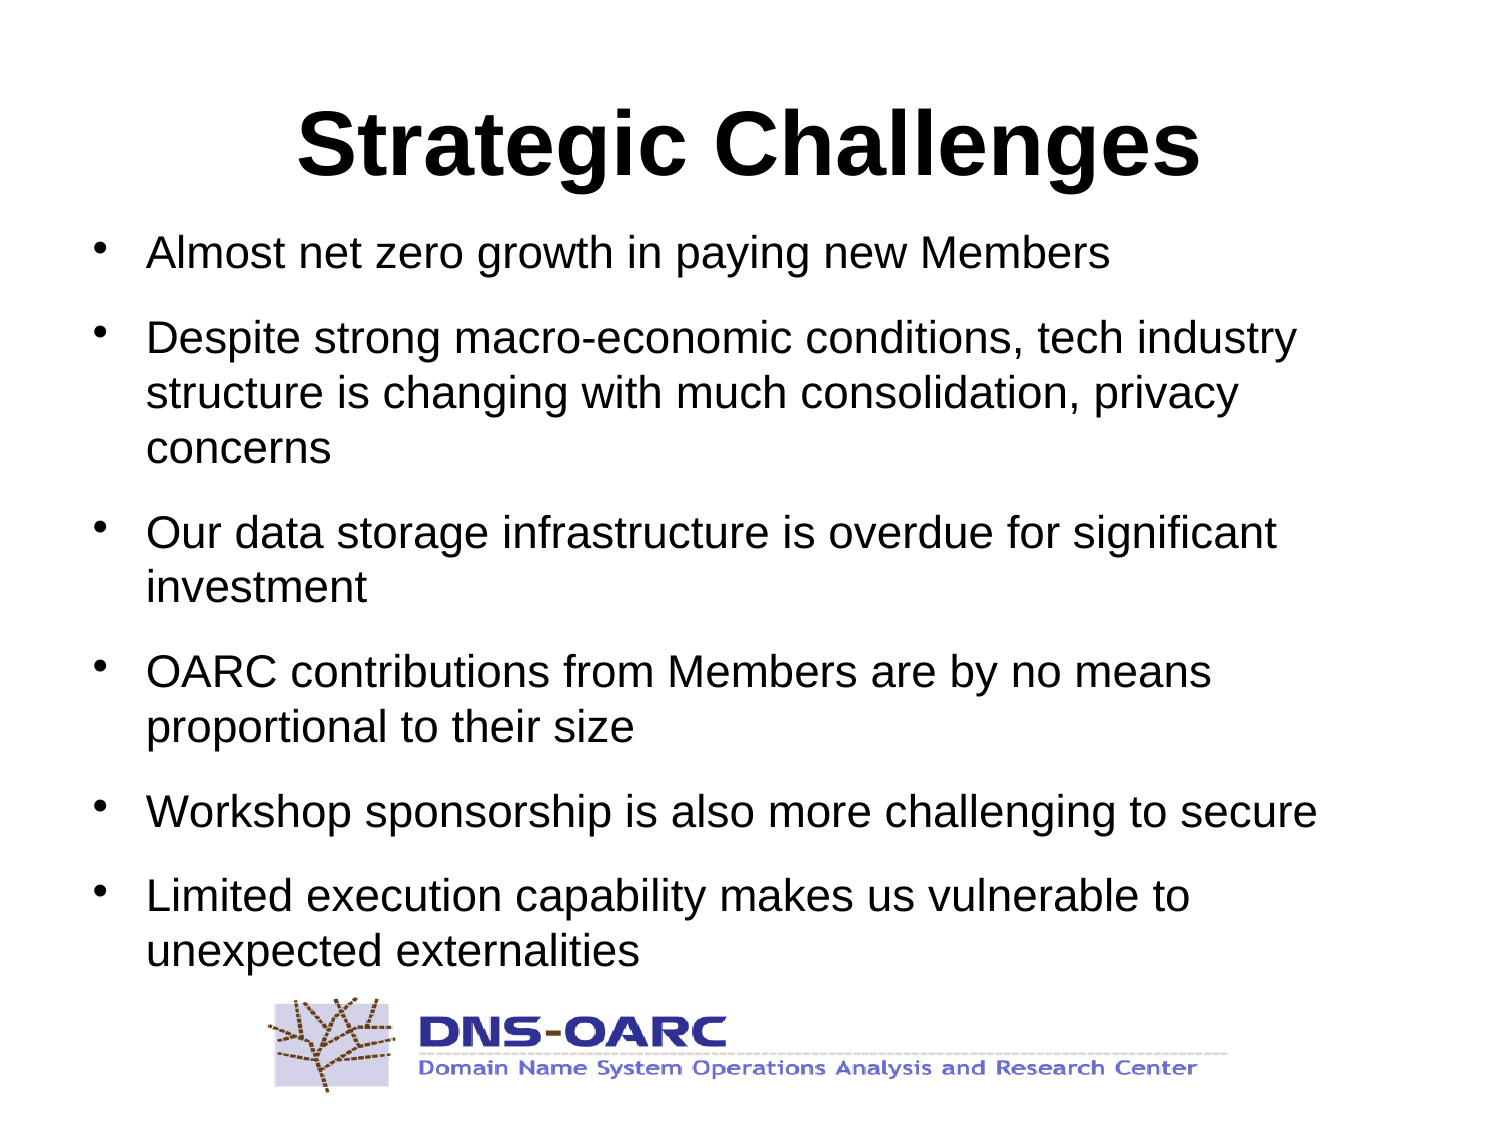

Strategic Challenges
Almost net zero growth in paying new Members
Despite strong macro-economic conditions, tech industry structure is changing with much consolidation, privacy concerns
Our data storage infrastructure is overdue for significant investment
OARC contributions from Members are by no means proportional to their size
Workshop sponsorship is also more challenging to secure
Limited execution capability makes us vulnerable to unexpected externalities